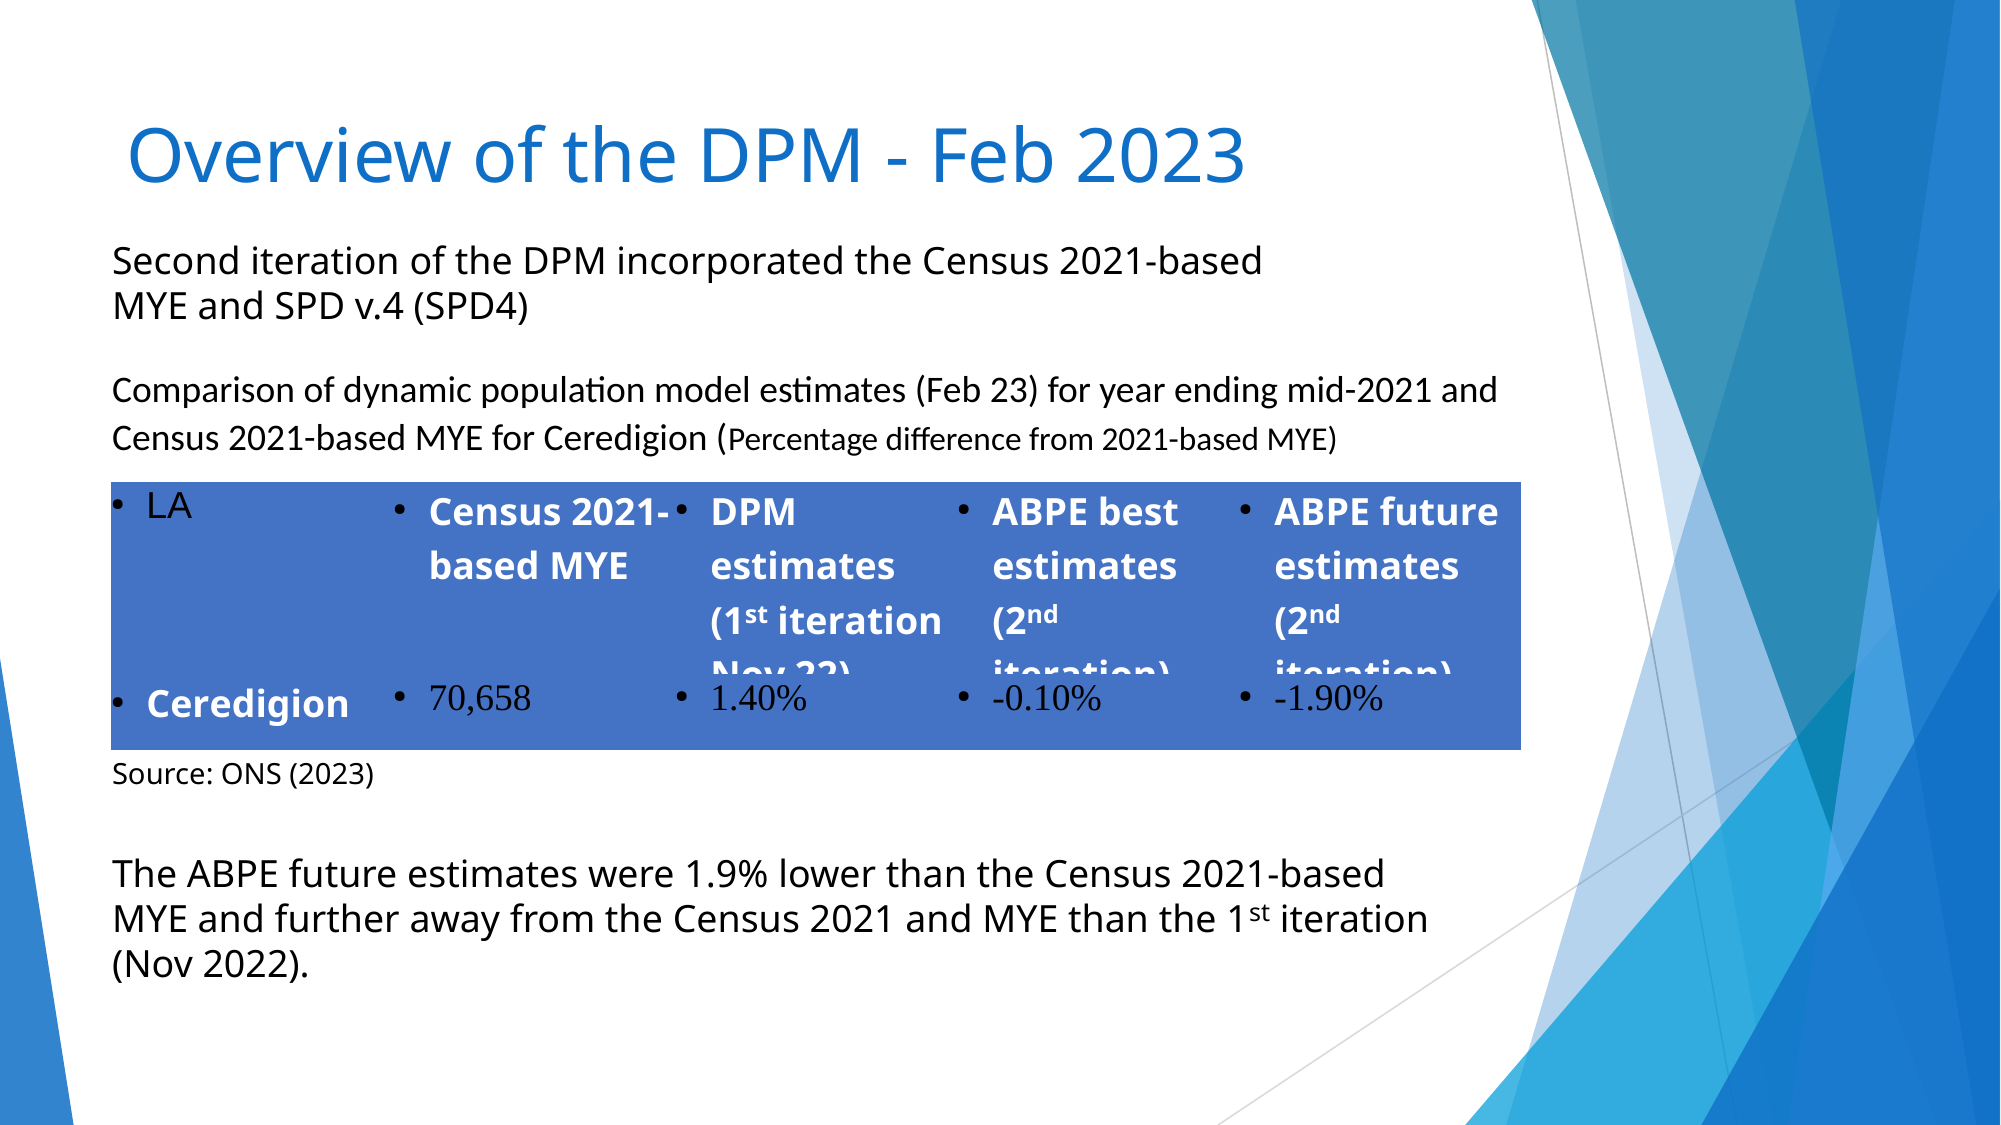

Overview of the DPM - Feb 2023
Second iteration of the DPM incorporated the Census 2021-based MYE and SPD v.4 (SPD4)
Comparison of dynamic population model estimates (Feb 23) for year ending mid-2021 and Census 2021-based MYE for Ceredigion (Percentage difference from 2021-based MYE)
| LA | Census 2021-based MYE | DPM estimates (1st iteration Nov 22) | ABPE best estimates (2nd iteration) | ABPE future estimates (2nd iteration) |
| --- | --- | --- | --- | --- |
| Ceredigion | 70,658 | 1.40% | -0.10% | -1.90% |
Source: ONS (2023)
The ABPE future estimates were 1.9% lower than the Census 2021-based MYE and further away from the Census 2021 and MYE than the 1st iteration (Nov 2022).